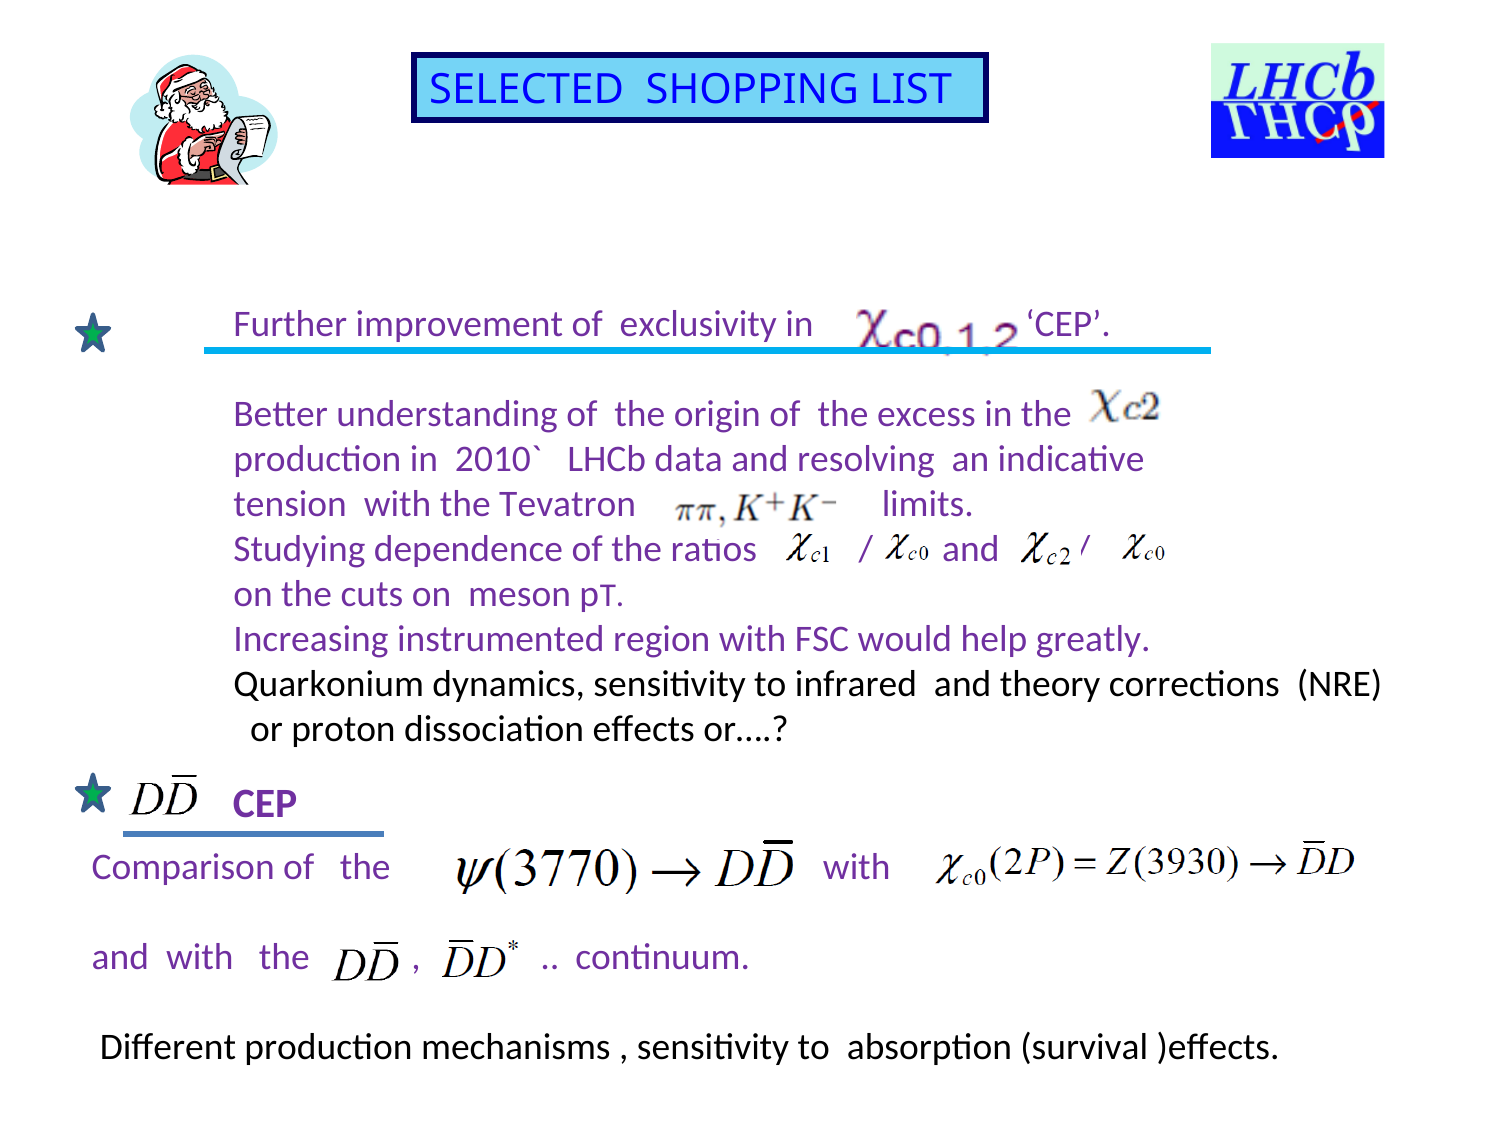

SELECTED SHOPPING LIST
Further improvement of exclusivity in ‘CEP’.
Better understanding of the origin of the excess in the
production in 2010` LHCb data and resolving an indicative
tension with the Tevatron limits.
Studying dependence of the ratios / a and /
on the cuts on meson pT.
Increasing instrumented region with FSC would help greatly.
Quarkonium dynamics, sensitivity to infrared and theory corrections (NRE)
 or proton dissociation effects or….?
CEP
Comparison of the with
and with the , ,,… continuum.
 Different production mechanisms , sensitivity to absorption (survival )effects.